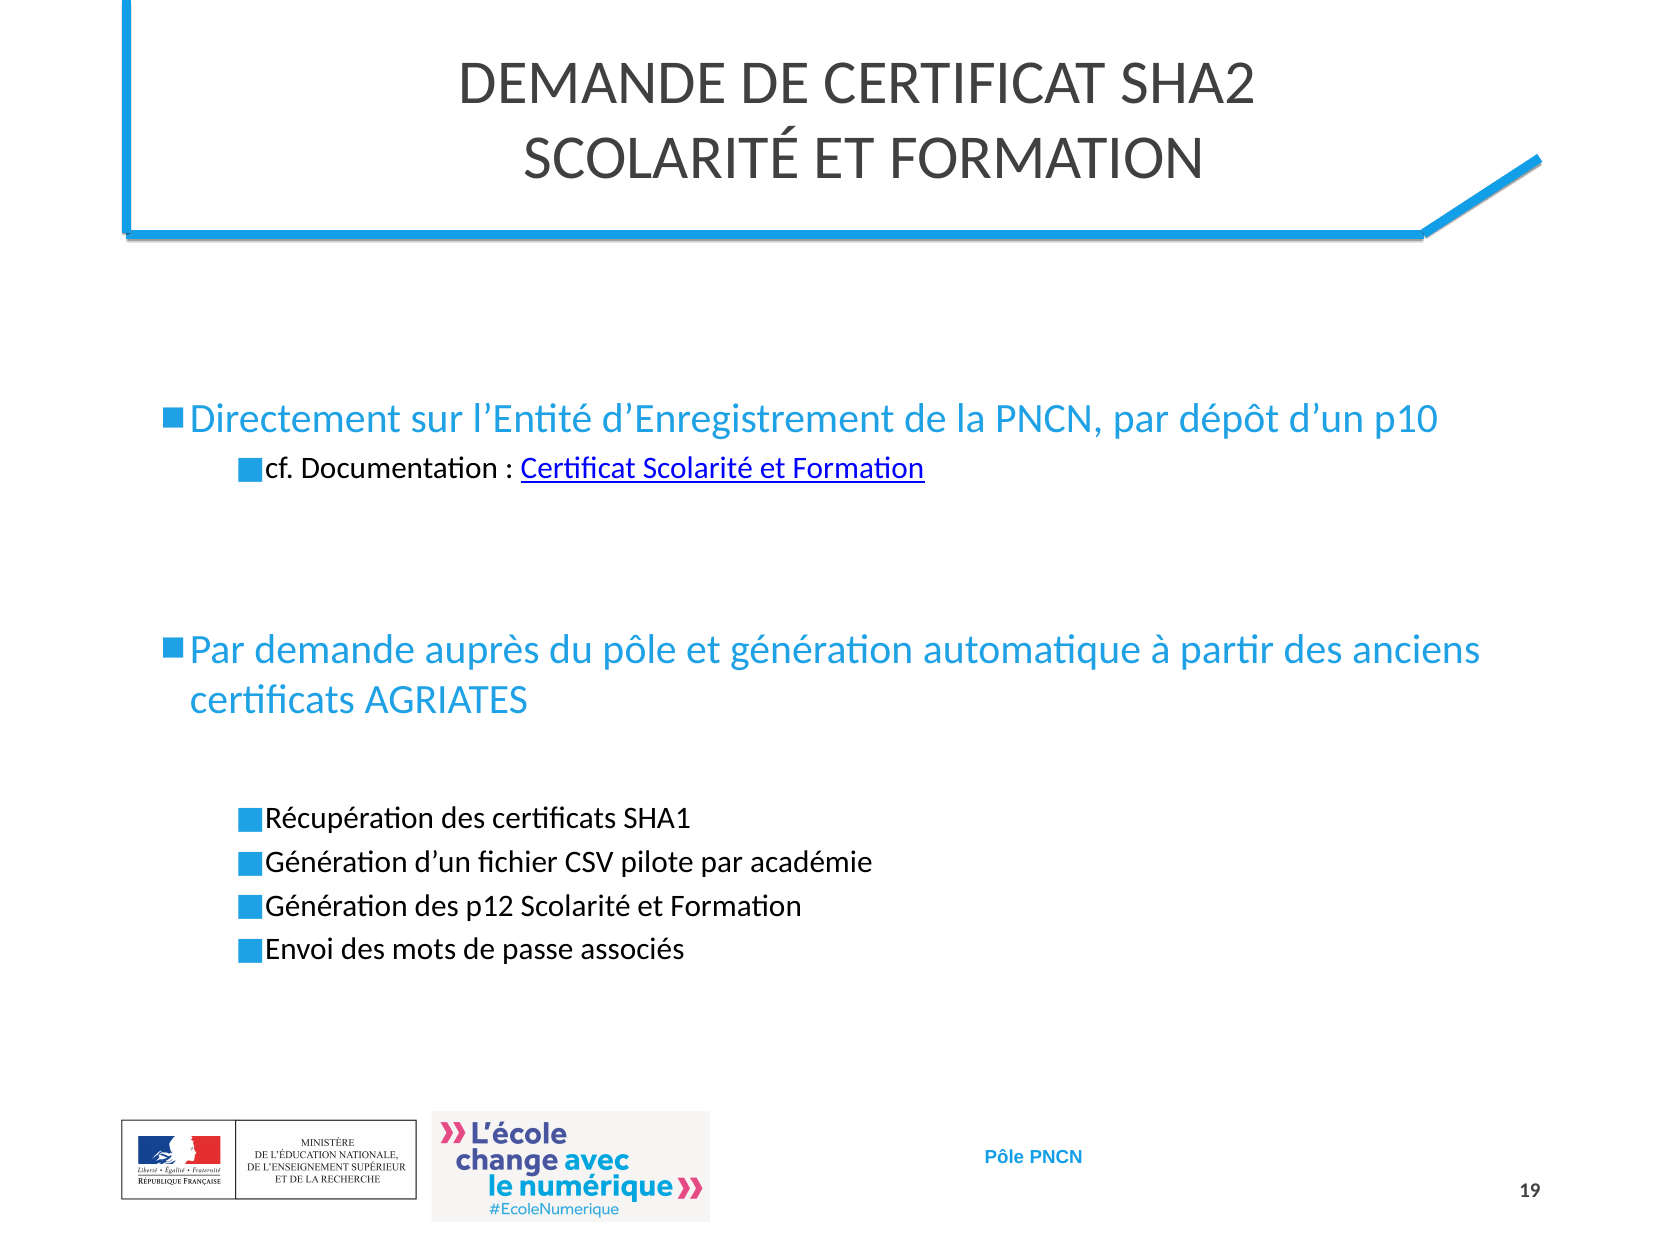

# Demande de CERTIFICAT SHA2 Scolarité et FORMATION
Directement sur l’Entité d’Enregistrement de la PNCN, par dépôt d’un p10
cf. Documentation : Certificat Scolarité et Formation
Par demande auprès du pôle et génération automatique à partir des anciens certificats AGRIATES
Récupération des certificats SHA1
Génération d’un fichier CSV pilote par académie
Génération des p12 Scolarité et Formation
Envoi des mots de passe associés